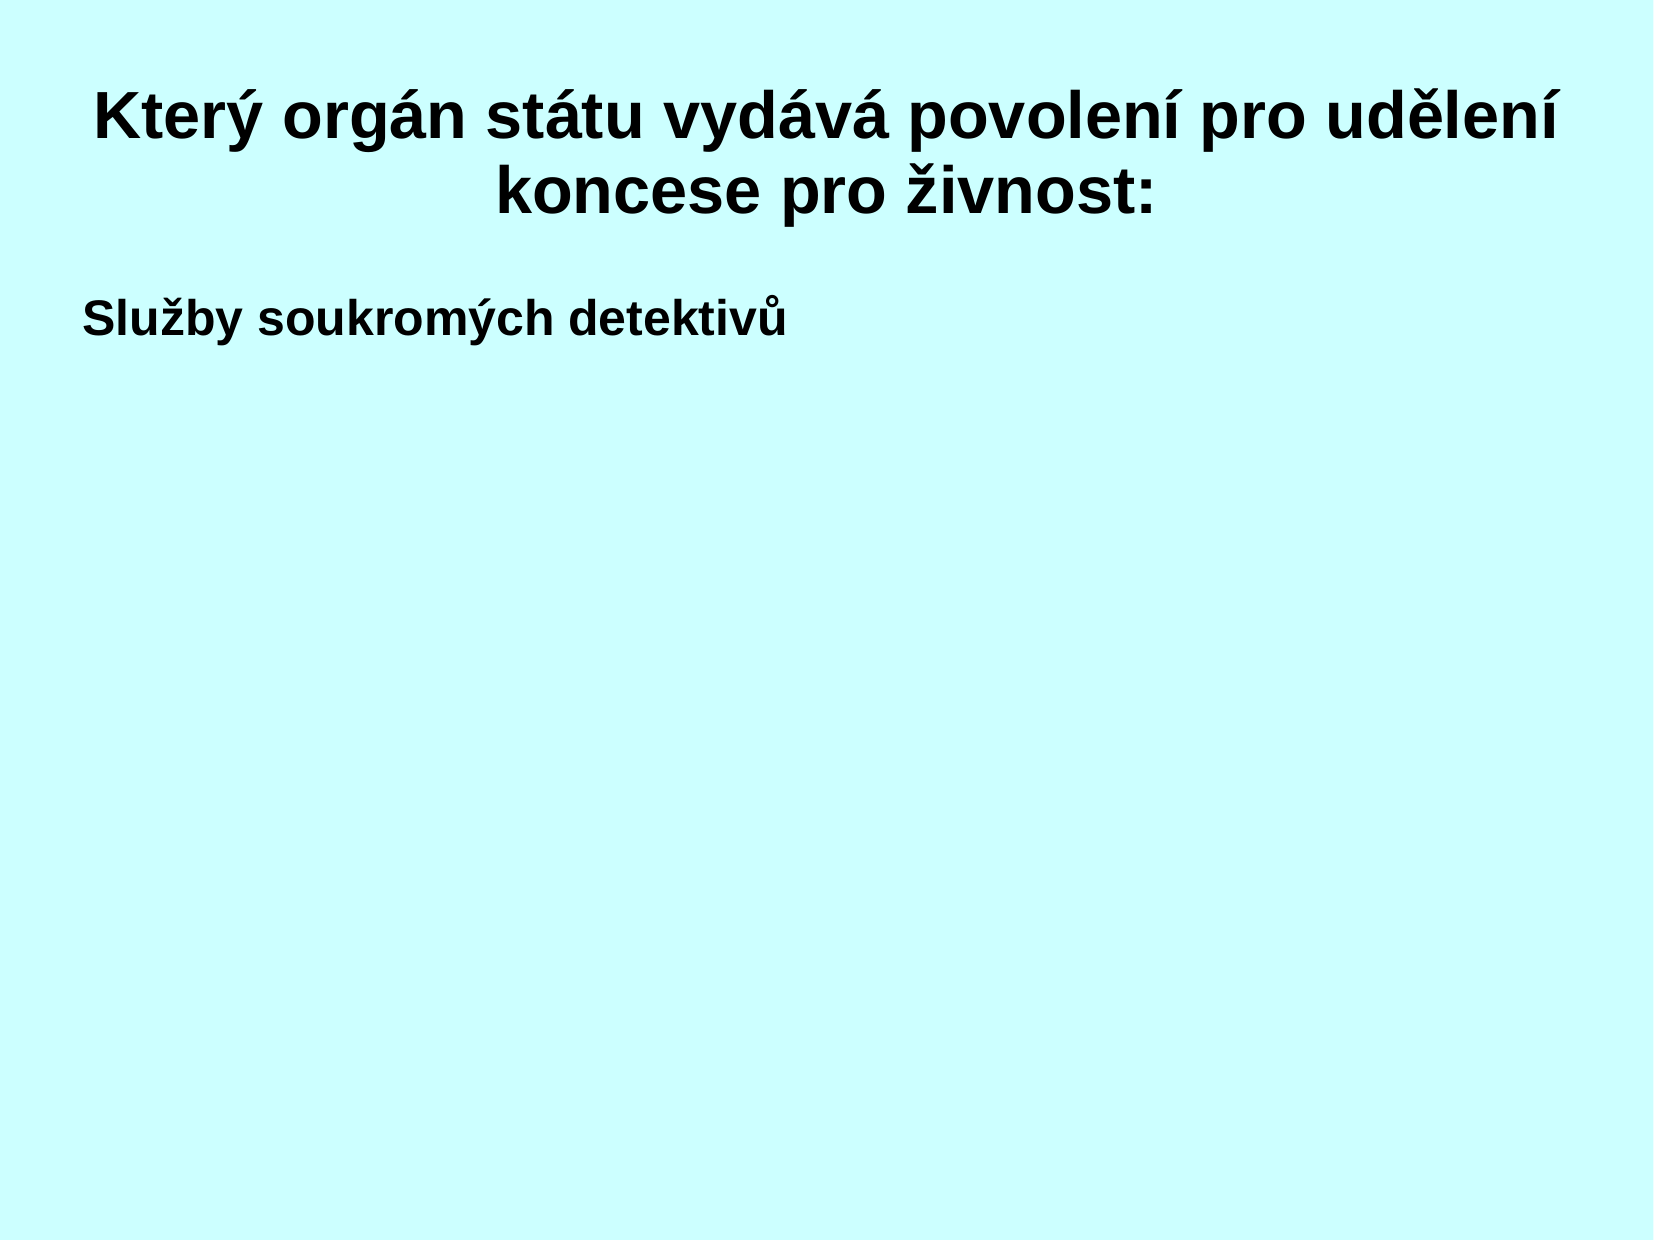

# Který orgán státu vydává povolení pro udělení koncese pro živnost:
Služby soukromých detektivů